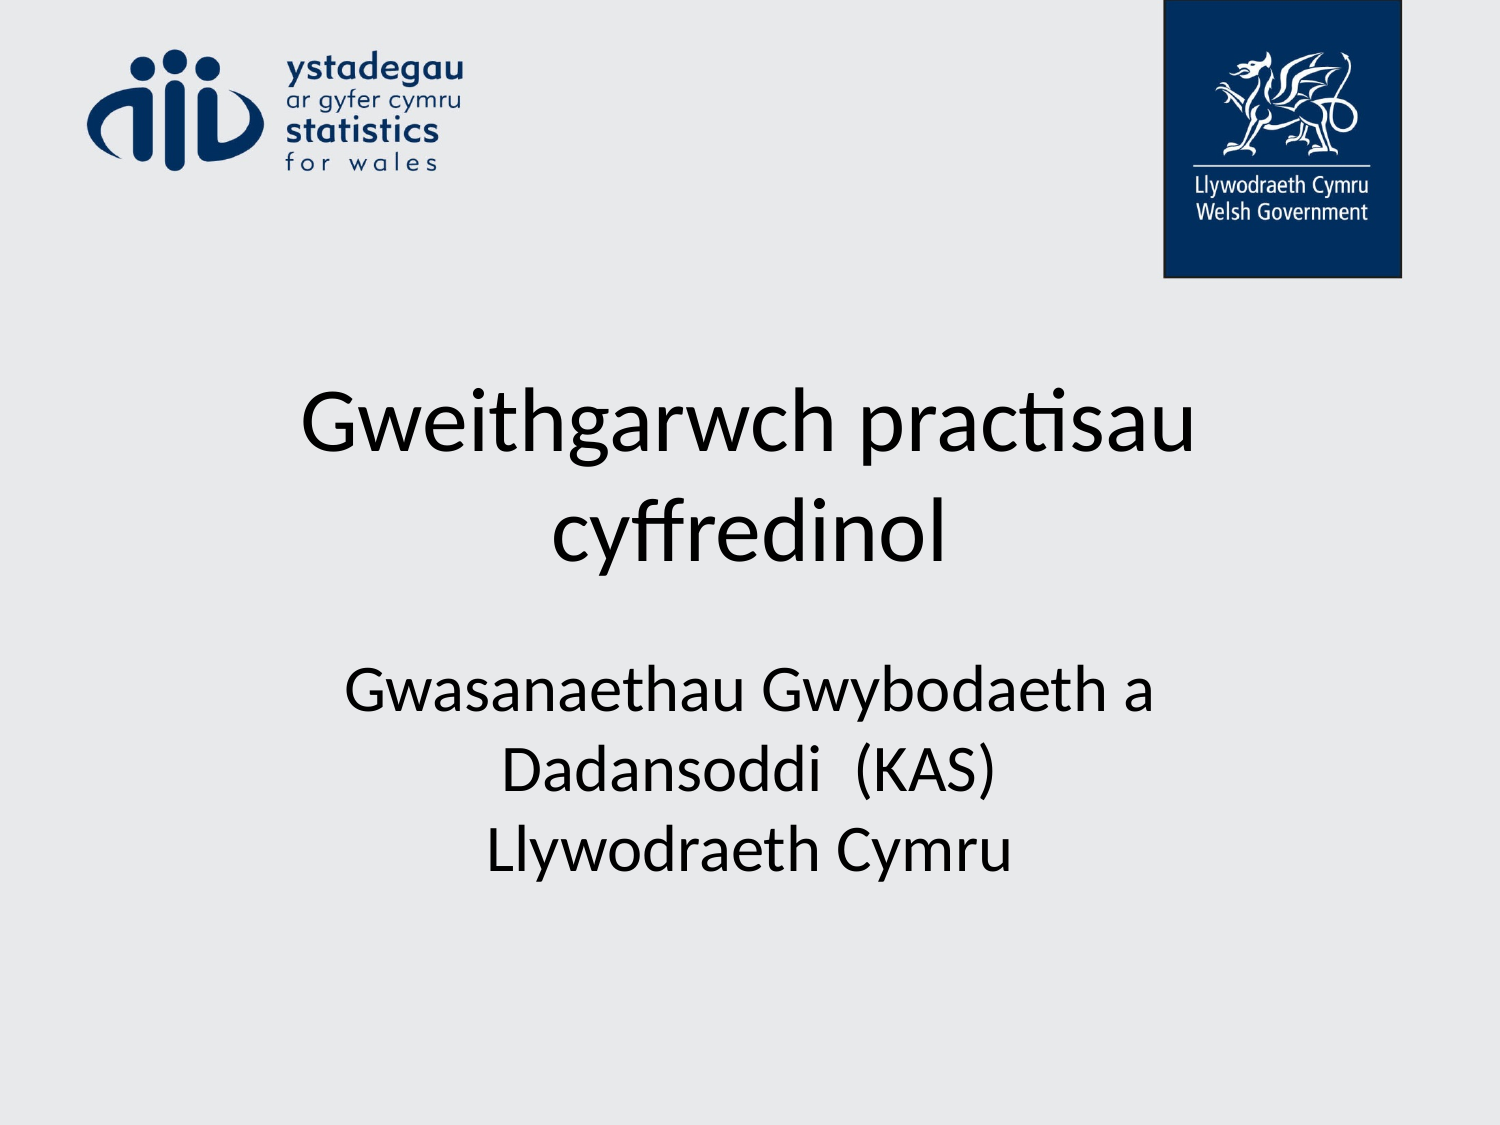

Gweithgarwch practisau cyffredinol
# Gwasanaethau Gwybodaeth a Dadansoddi (KAS) Llywodraeth Cymru